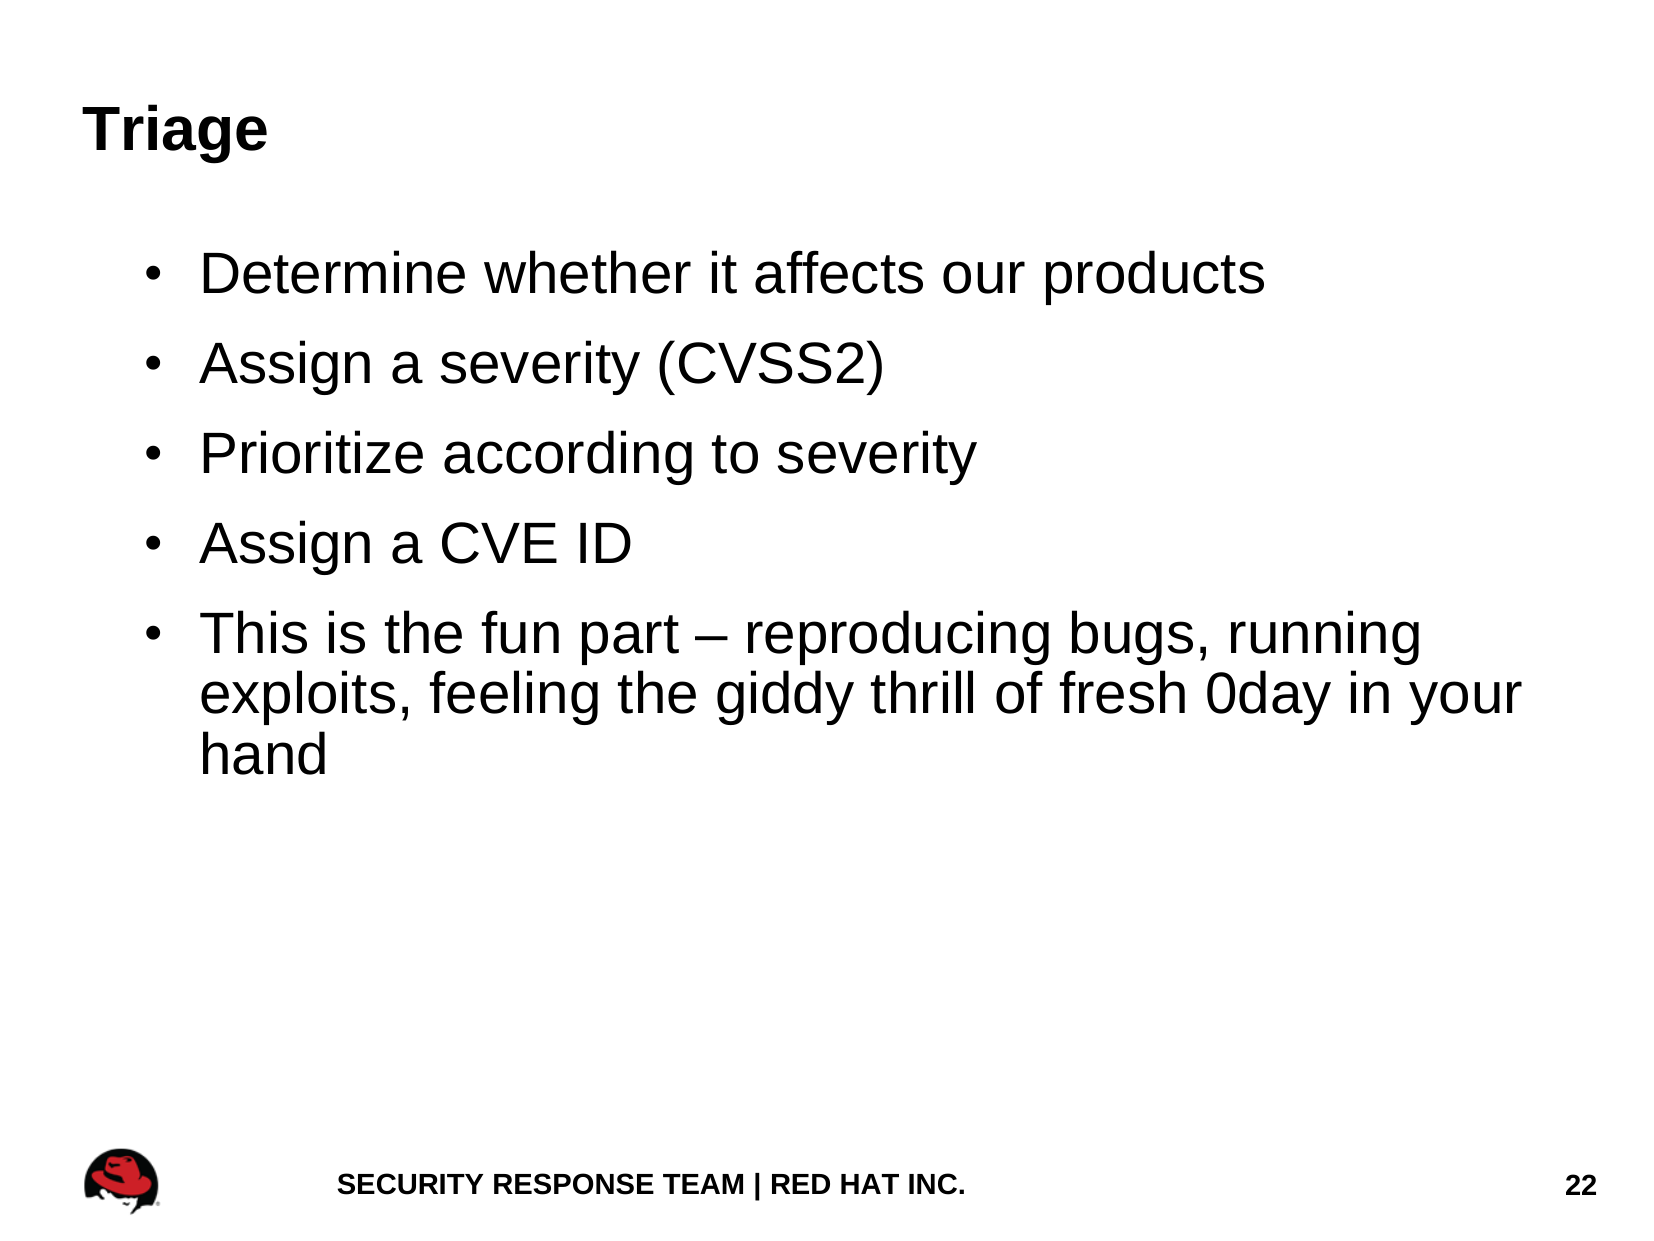

# Triage
Determine whether it affects our products
Assign a severity (CVSS2)
Prioritize according to severity
Assign a CVE ID
This is the fun part – reproducing bugs, running exploits, feeling the giddy thrill of fresh 0day in your hand